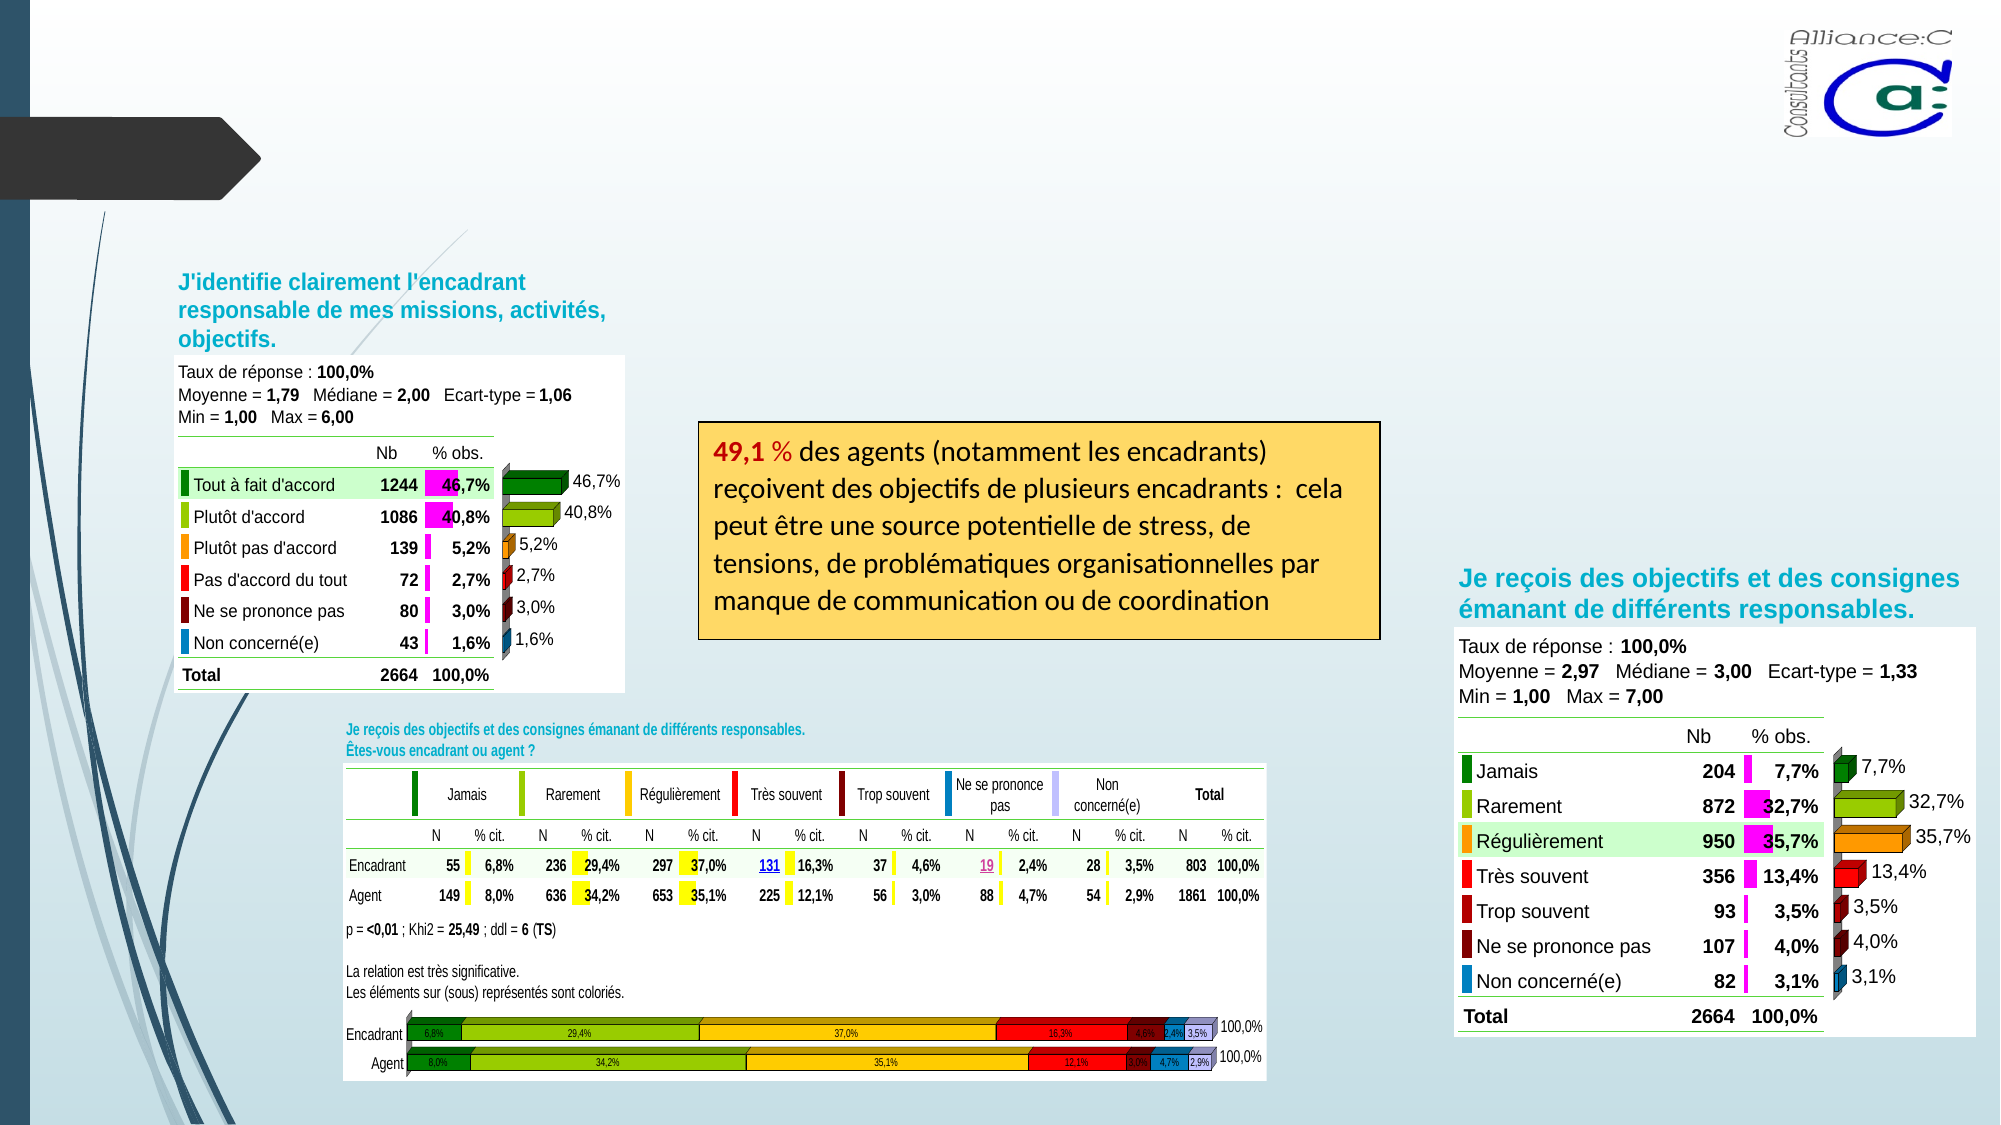

#
49,1 % des agents (notamment les encadrants) reçoivent des objectifs de plusieurs encadrants : cela peut être une source potentielle de stress, de tensions, de problématiques organisationnelles par manque de communication ou de coordination